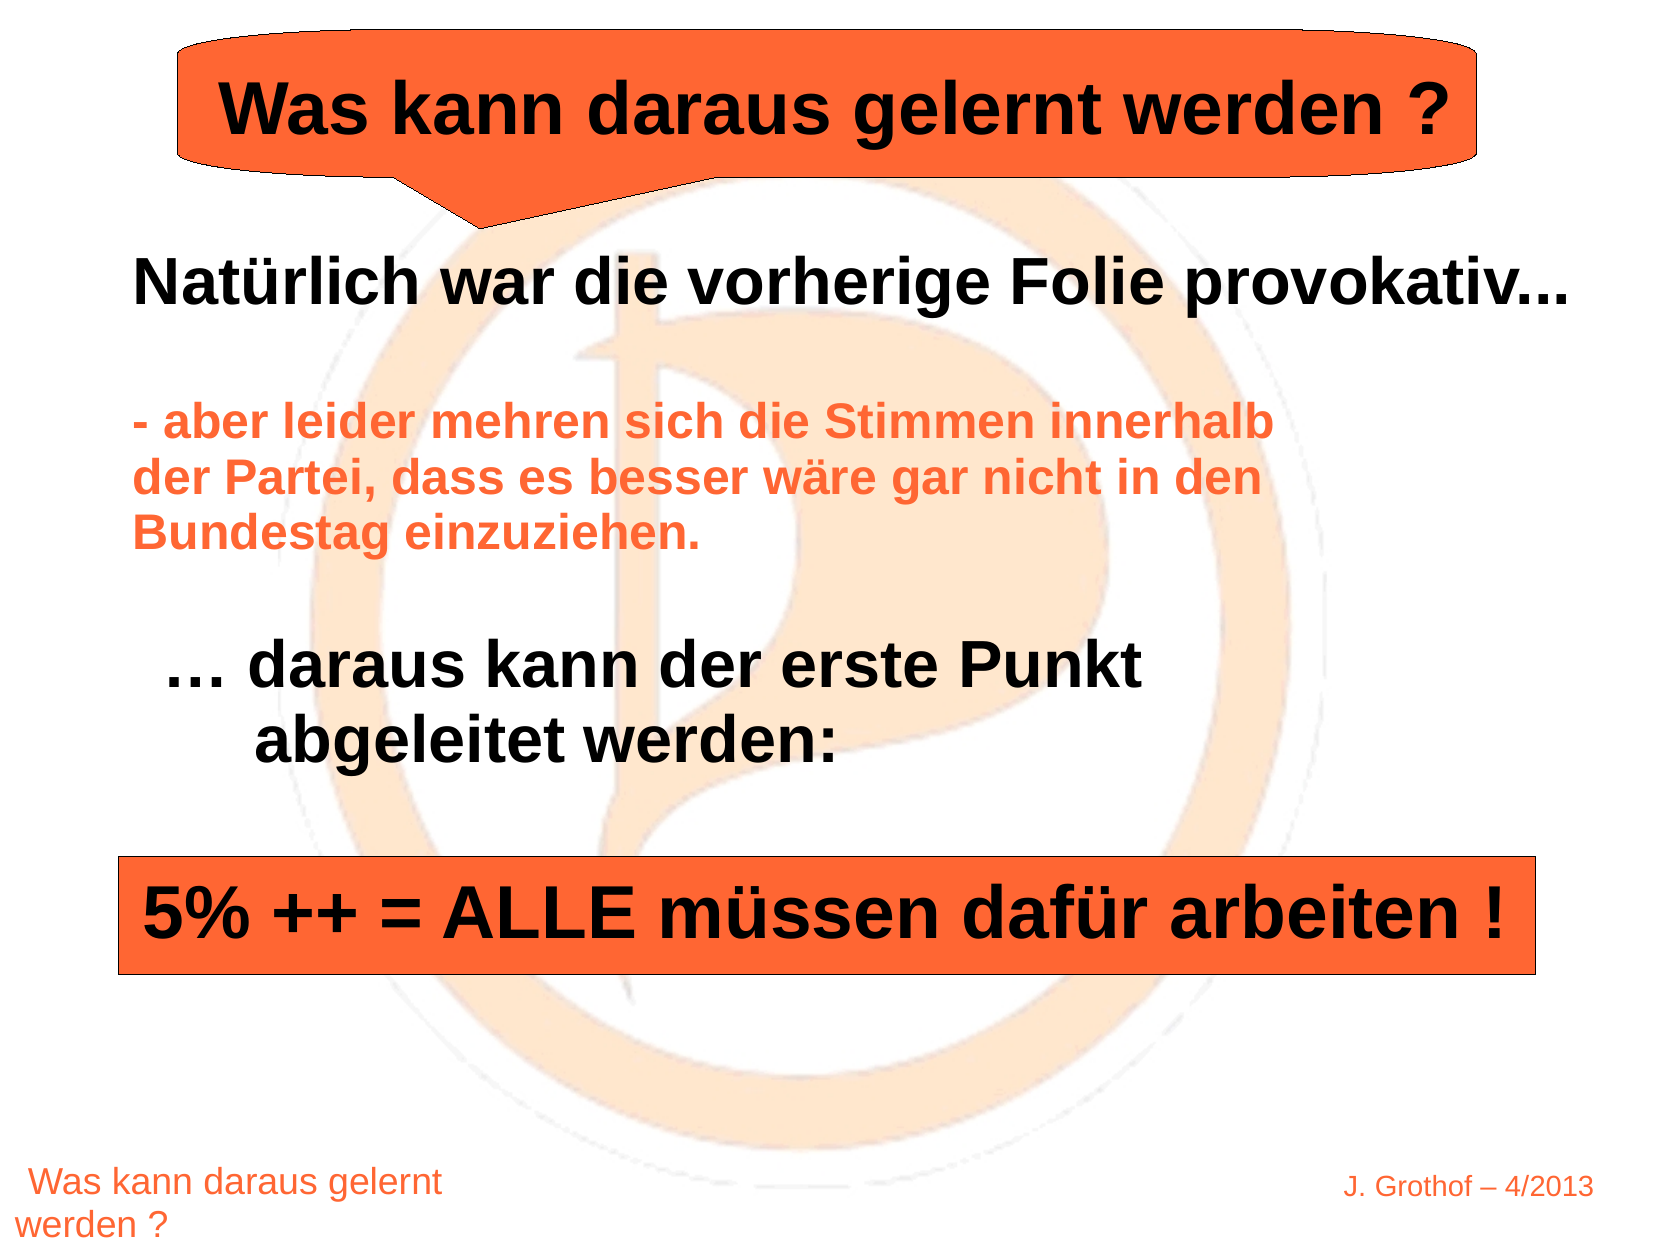

Was kann daraus gelernt werden ?
Natürlich war die vorherige Folie provokativ...
- aber leider mehren sich die Stimmen innerhalb
der Partei, dass es besser wäre gar nicht in den
Bundestag einzuziehen.
… daraus kann der erste Punkt
 abgeleitet werden:
 5% ++ = ALLE müssen dafür arbeiten !
Was kann daraus gelernt werden ?